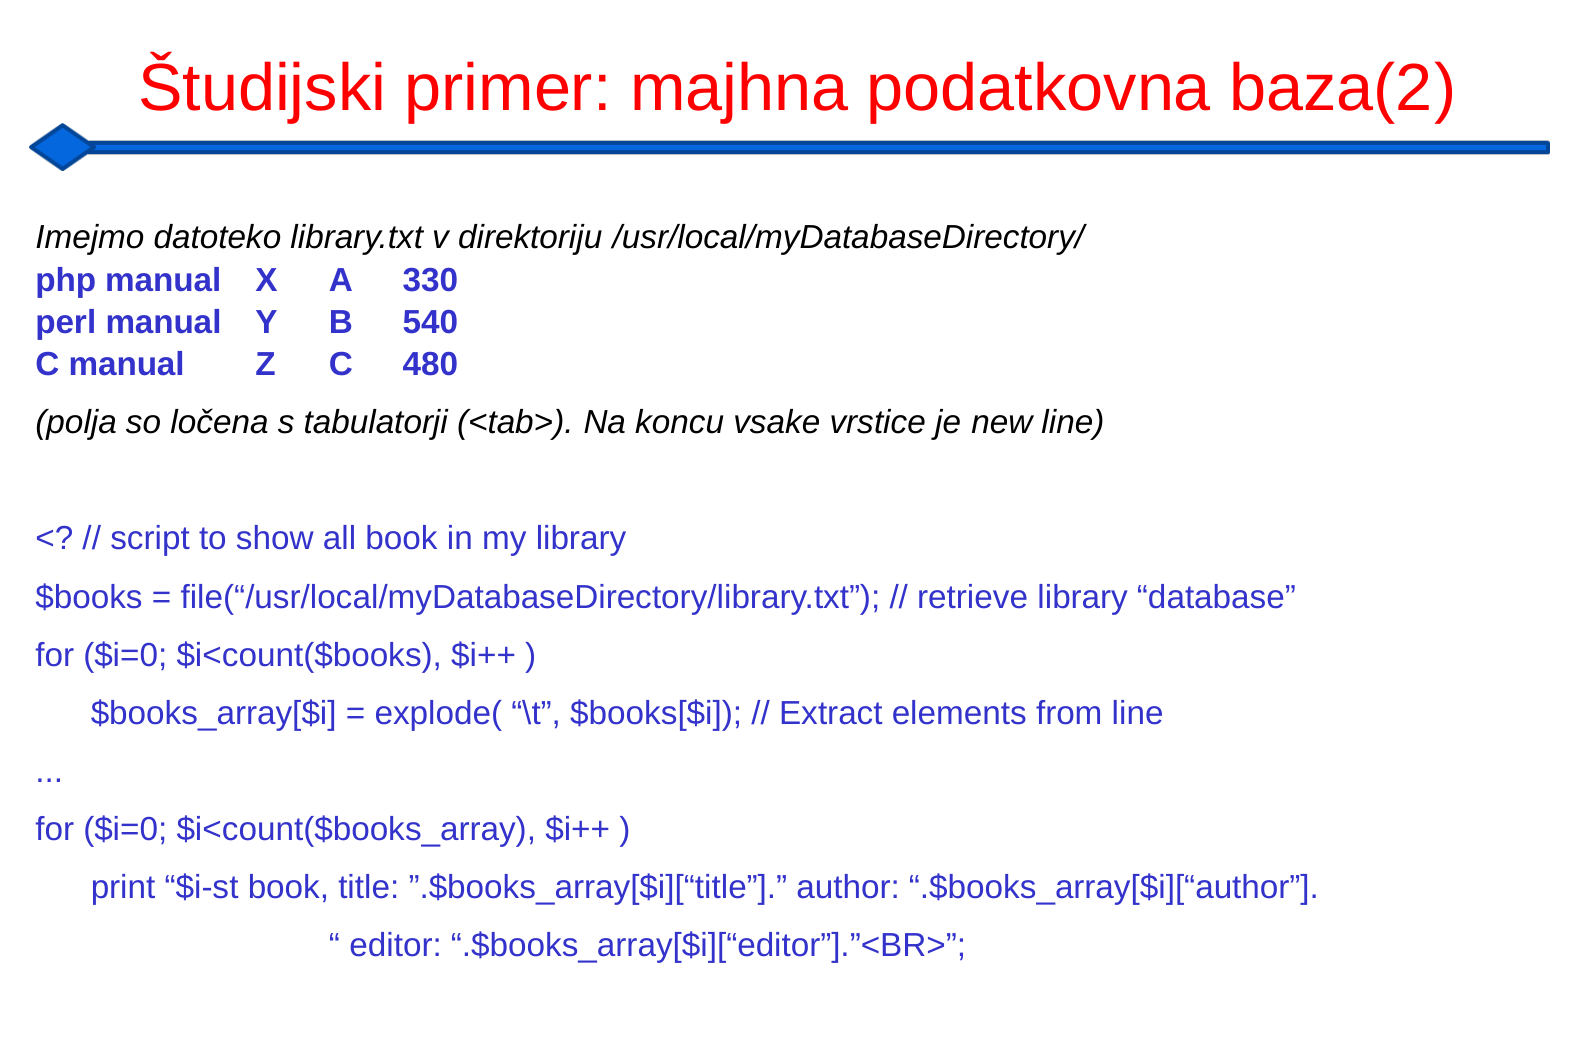

# Študijski primer: majhna podatkovna baza(2)
Imejmo datoteko library.txt v direktoriju /usr/local/myDatabaseDirectory/
php manual	X	A	330
perl manual	Y	B	540
C manual	Z	C	480
(polja so ločena s tabulatorji (<tab>). Na koncu vsake vrstice je new line)
<? // script to show all book in my library
$books = file(“/usr/local/myDatabaseDirectory/library.txt”); // retrieve library “database”
for ($i=0; $i<count($books), $i++ )
	$books_array[$i] = explode( “\t”, $books[$i]); // Extract elements from line
...
for ($i=0; $i<count($books_array), $i++ )
	print “$i-st book, title: ”.$books_array[$i][“title”].” author: “.$books_array[$i][“author”].
					“ editor: “.$books_array[$i][“editor”].”<BR>”;